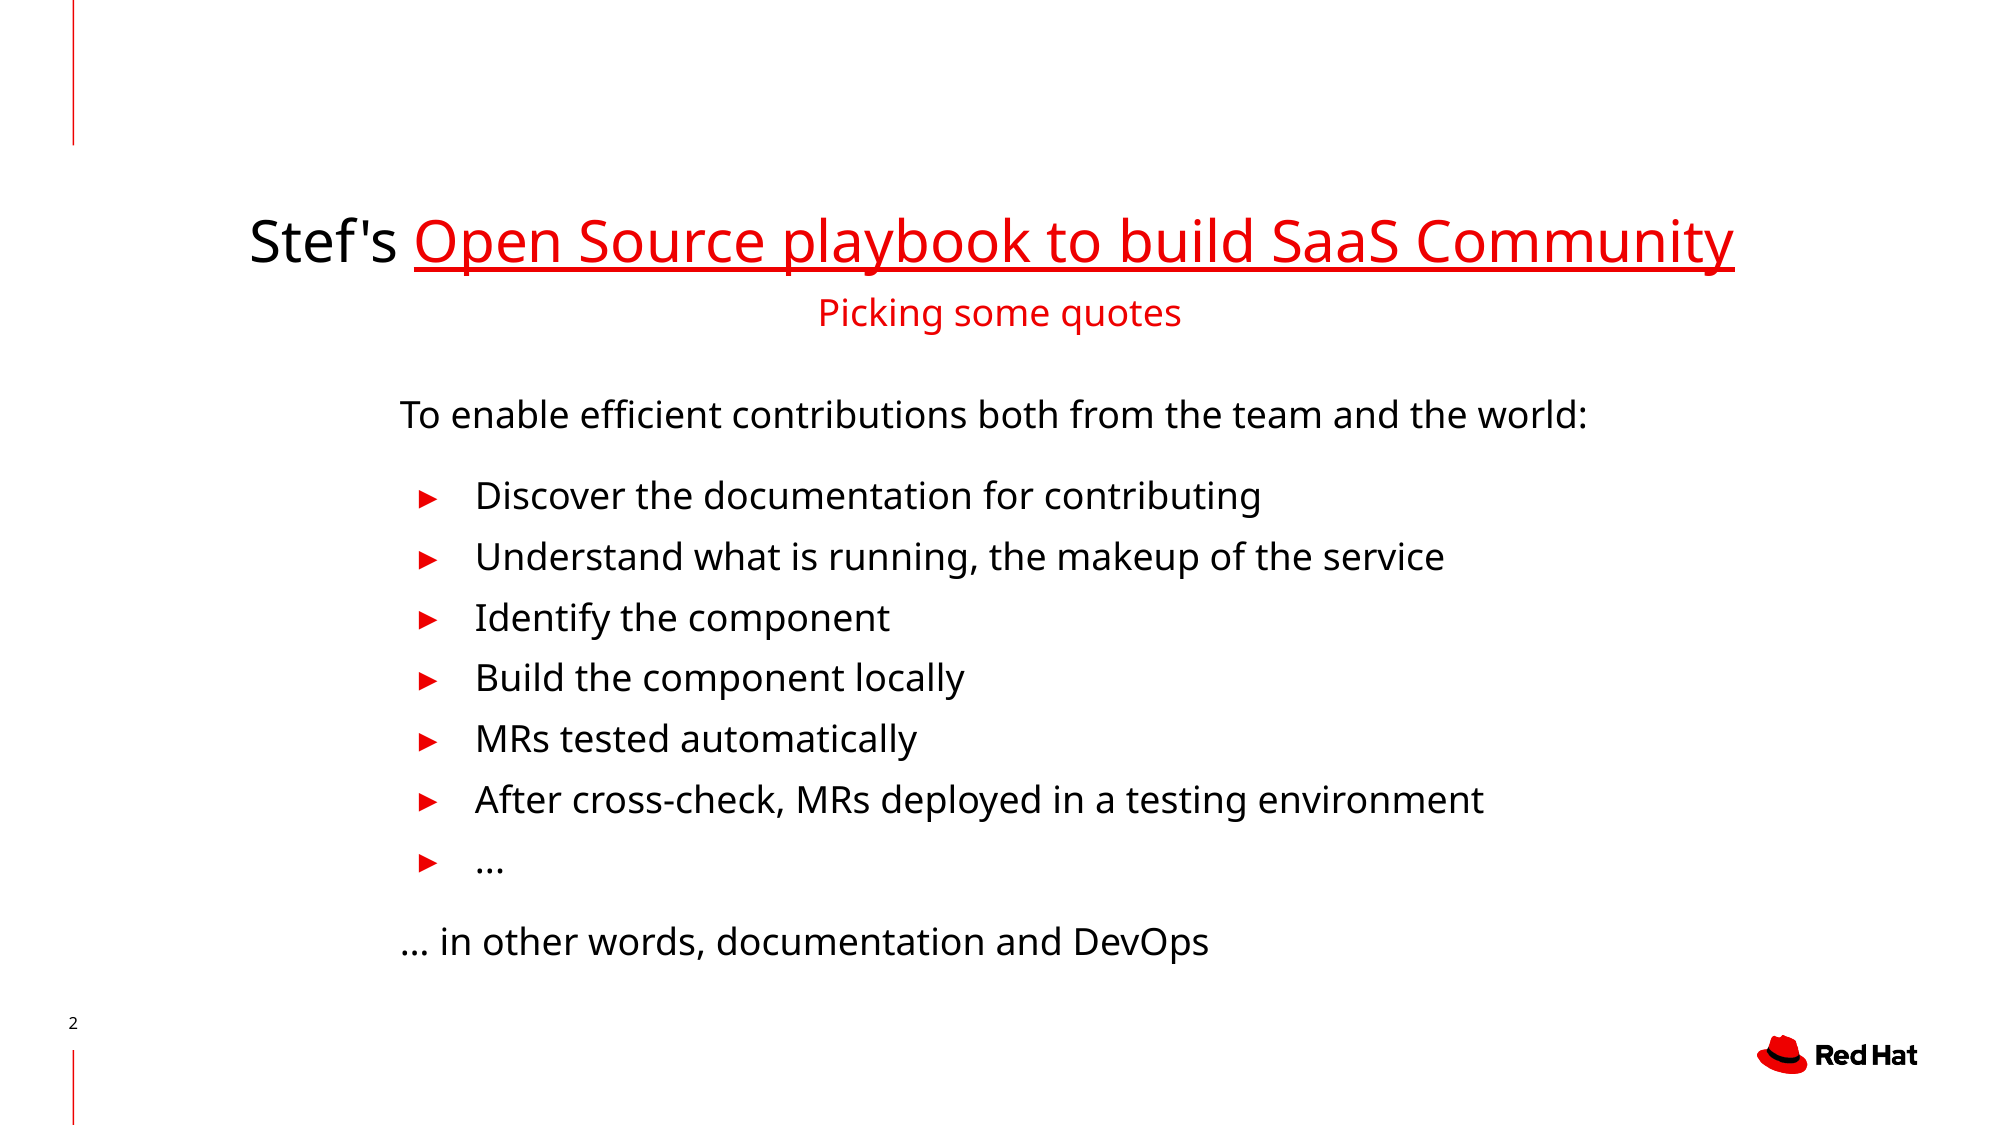

#
Stef's Open Source playbook to build SaaS Community
Picking some quotes
To enable efficient contributions both from the team and the world:
Discover the documentation for contributing
Understand what is running, the makeup of the service
Identify the component
Build the component locally
MRs tested automatically
After cross-check, MRs deployed in a testing environment
...
… in other words, documentation and DevOps